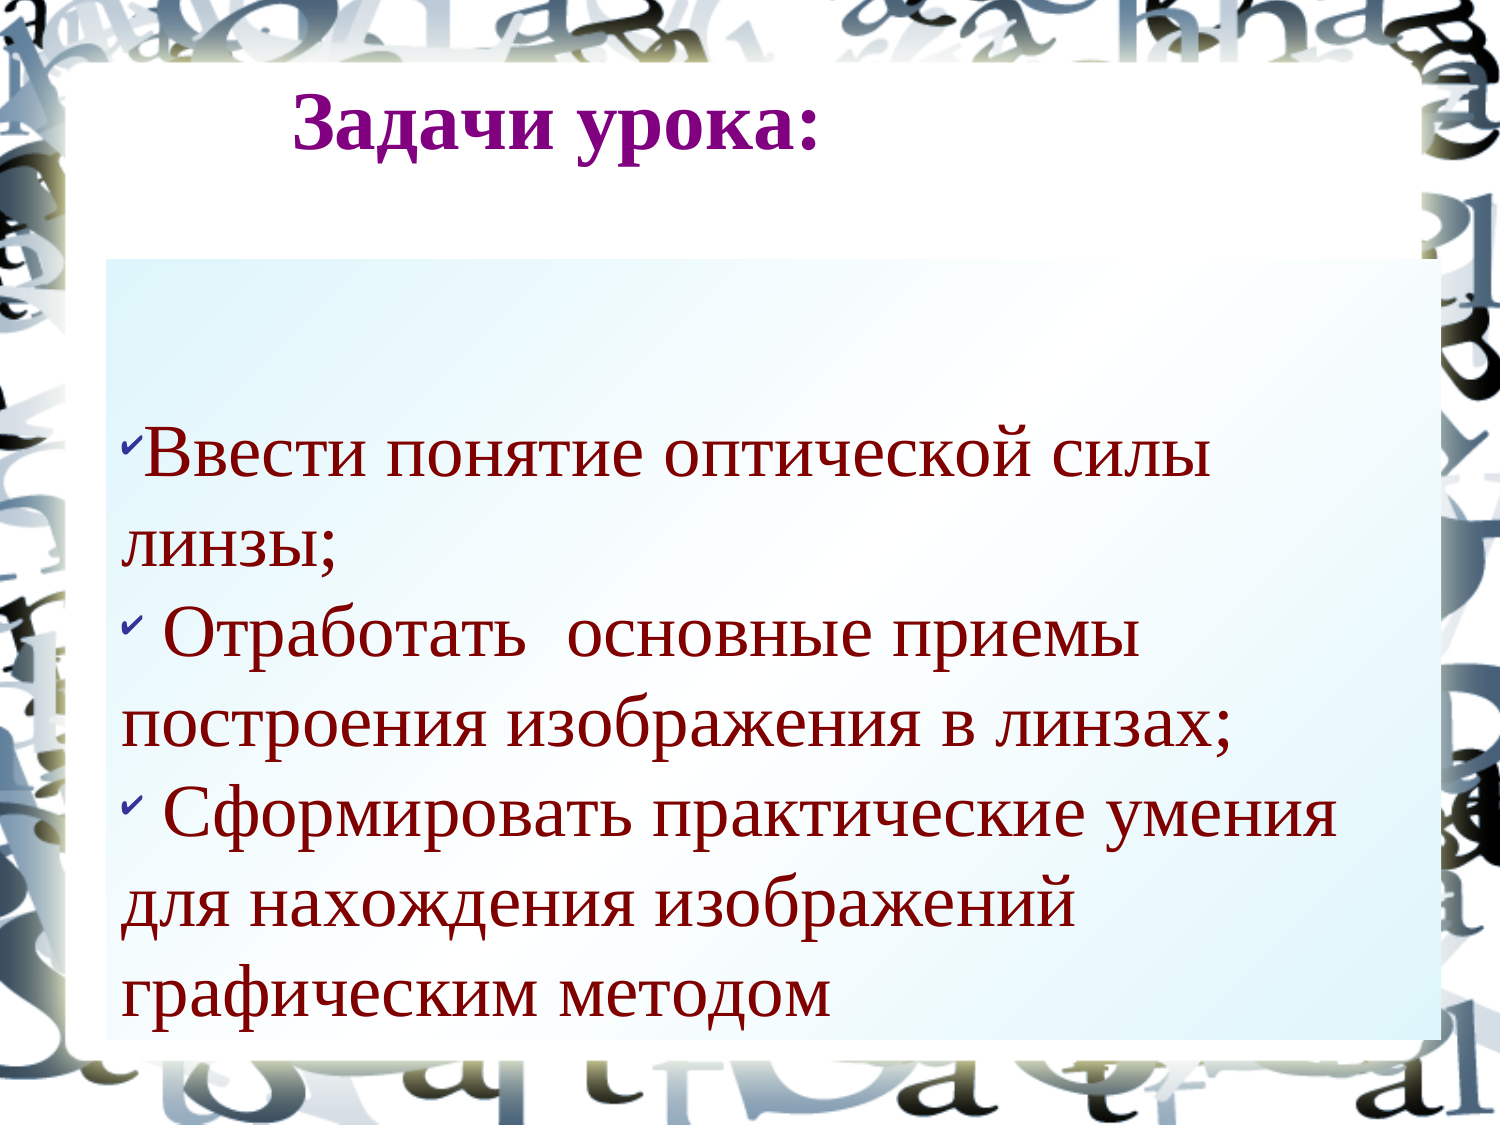

Задачи урока:
Ввести понятие оптической силы линзы;
 Отработать основные приемы построения изображения в линзах;
 Сформировать практические умения для нахождения изображений графическим методом